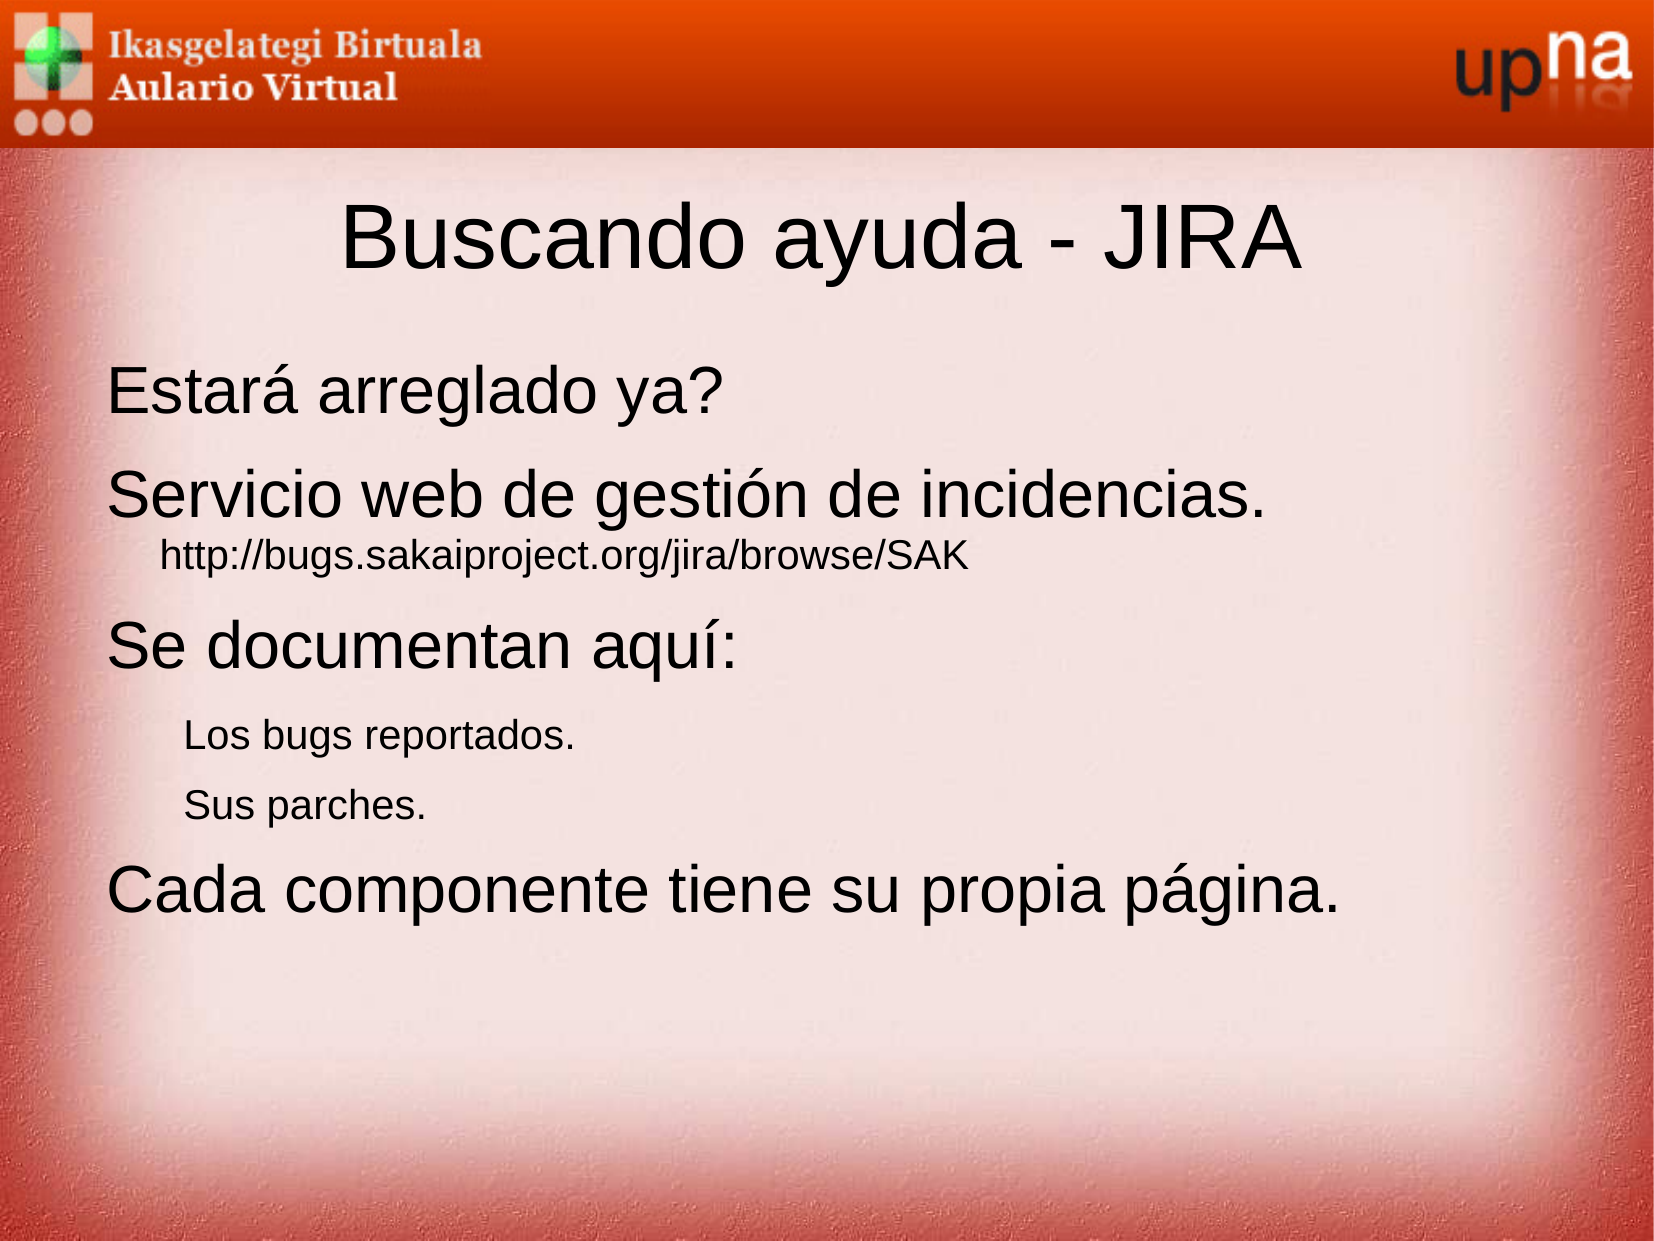

# Buscando ayuda - JIRA
Estará arreglado ya?
Servicio web de gestión de incidencias. http://bugs.sakaiproject.org/jira/browse/SAK
Se documentan aquí:
Los bugs reportados.
Sus parches.
Cada componente tiene su propia página.